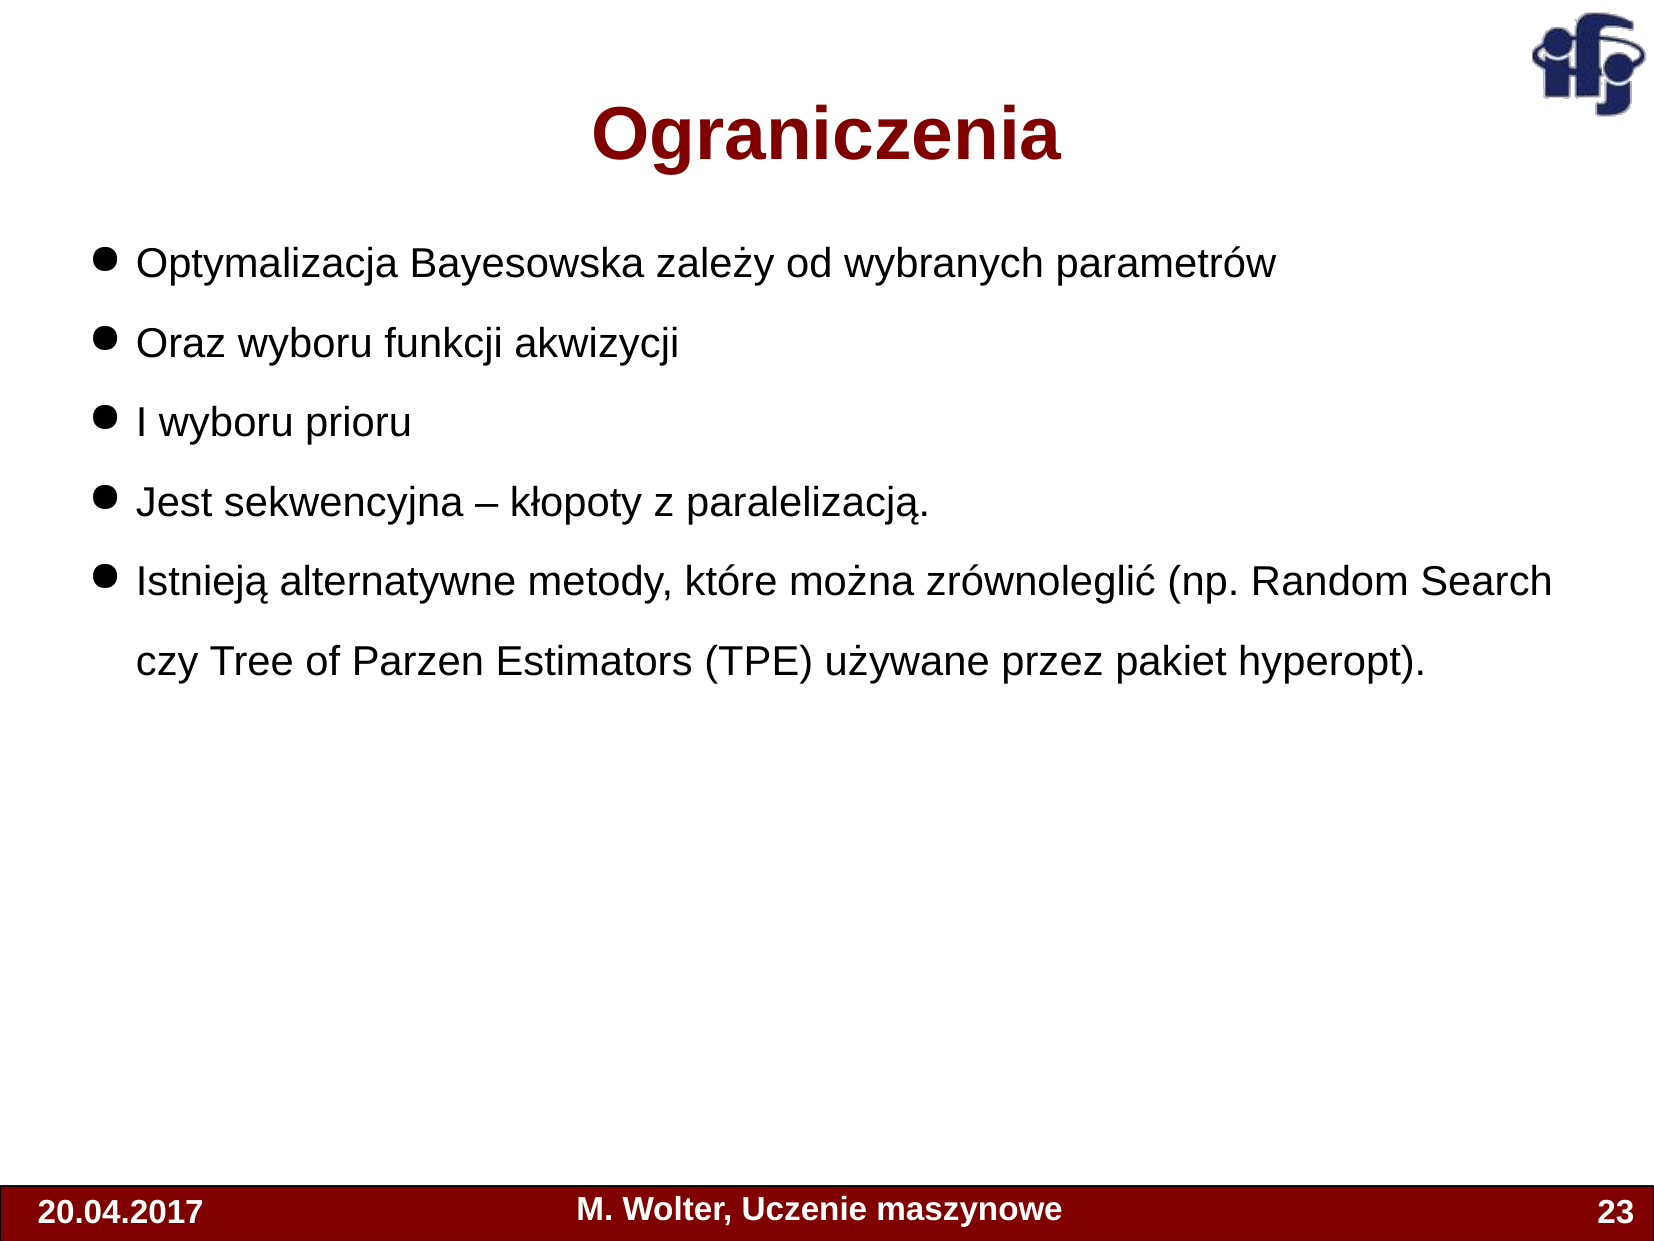

# Ograniczenia
Optymalizacja Bayesowska zależy od wybranych parametrów
Oraz wyboru funkcji akwizycji
I wyboru prioru
Jest sekwencyjna – kłopoty z paralelizacją.
Istnieją alternatywne metody, które można zrównoleglić (np. Random Search
czy Tree of Parzen Estimators (TPE) używane przez pakiet hyperopt).
9.03.2017
Machine Learning, M. Wolter